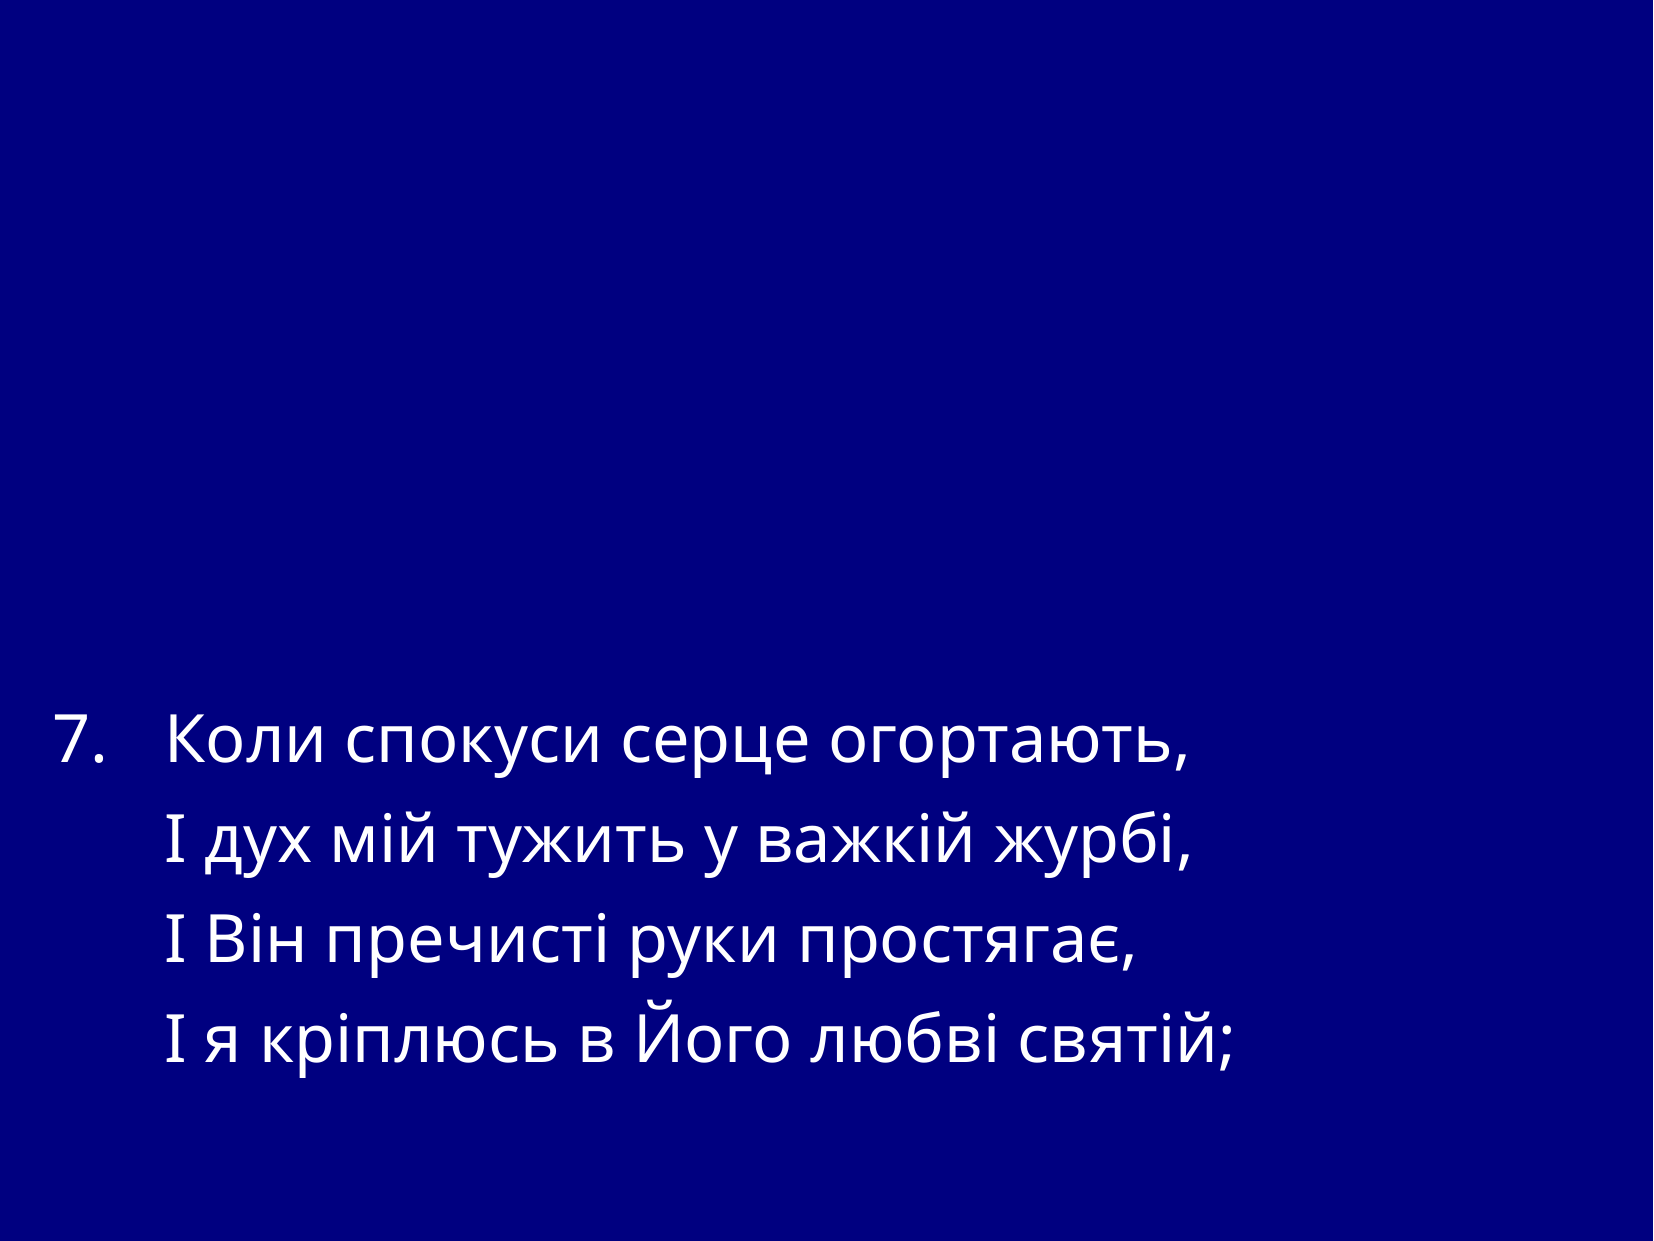

7.	Коли спокуси серце огортають,
	І дух мій тужить у важкій журбі,
	І Він пречисті руки простягає,
	І я кріплюсь в Його любві святій;